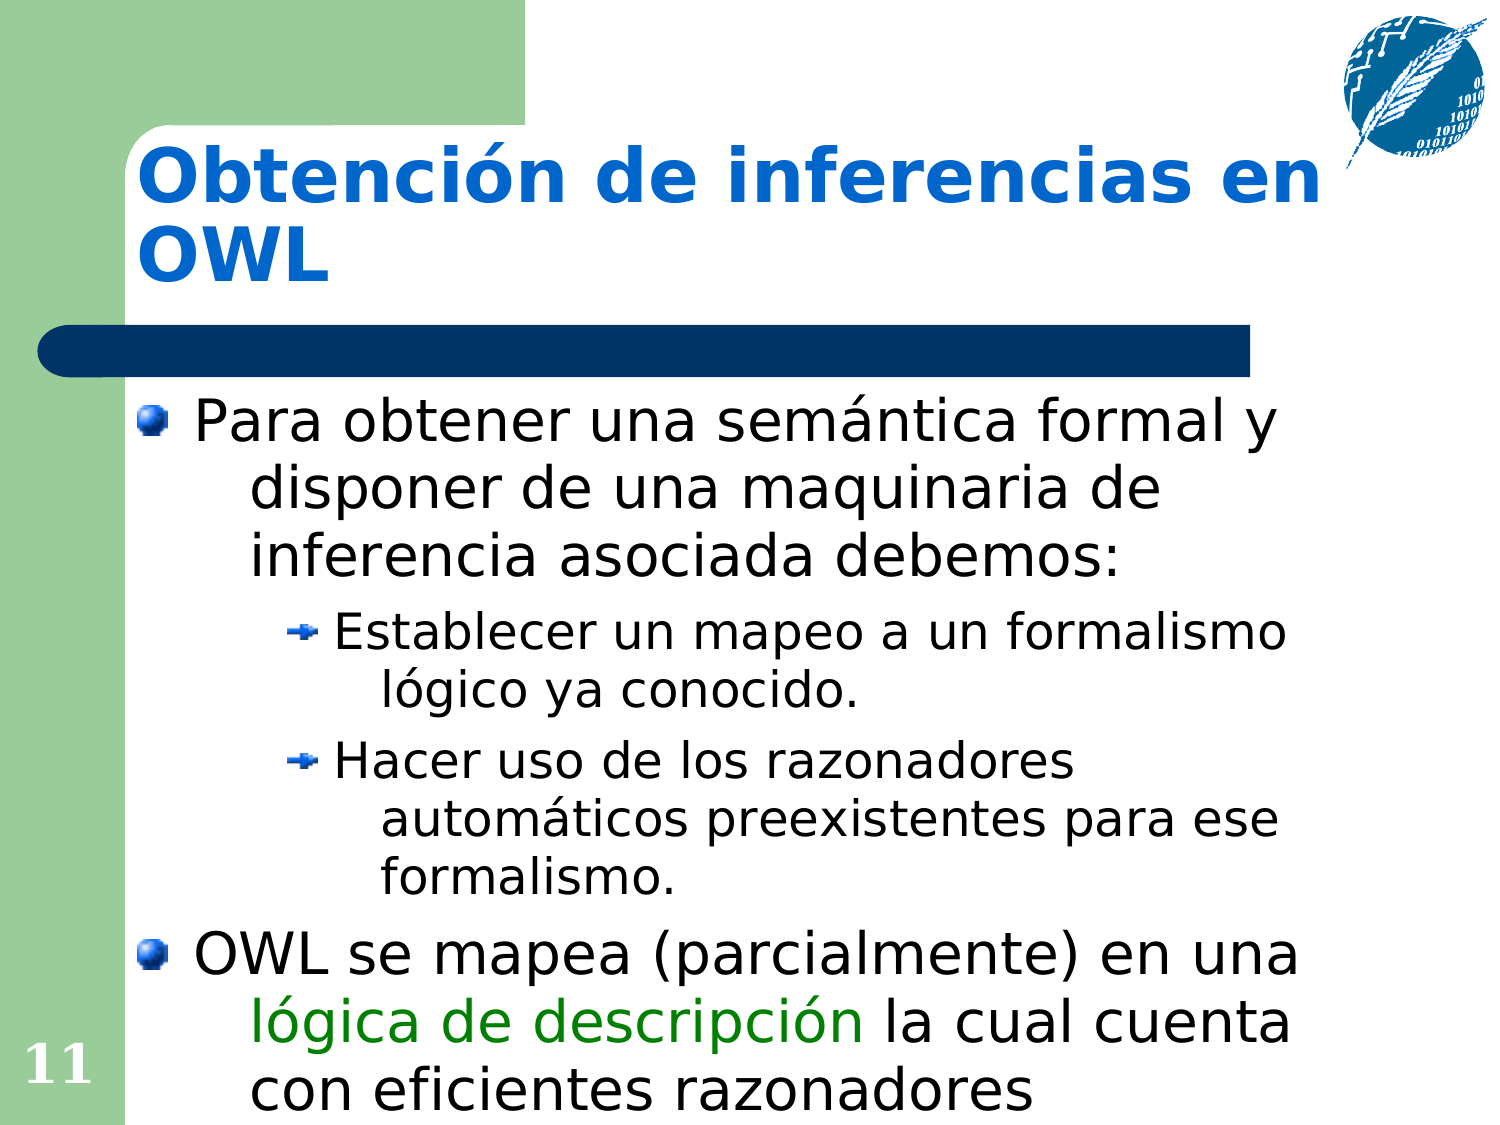

# Obtención de inferencias en OWL
Para obtener una semántica formal y disponer de una maquinaria de inferencia asociada debemos:
Establecer un mapeo a un formalismo lógico ya conocido.
Hacer uso de los razonadores automáticos preexistentes para ese formalismo.
OWL se mapea (parcialmente) en una lógica de descripción la cual cuenta con eficientes razonadores automáticos.
11